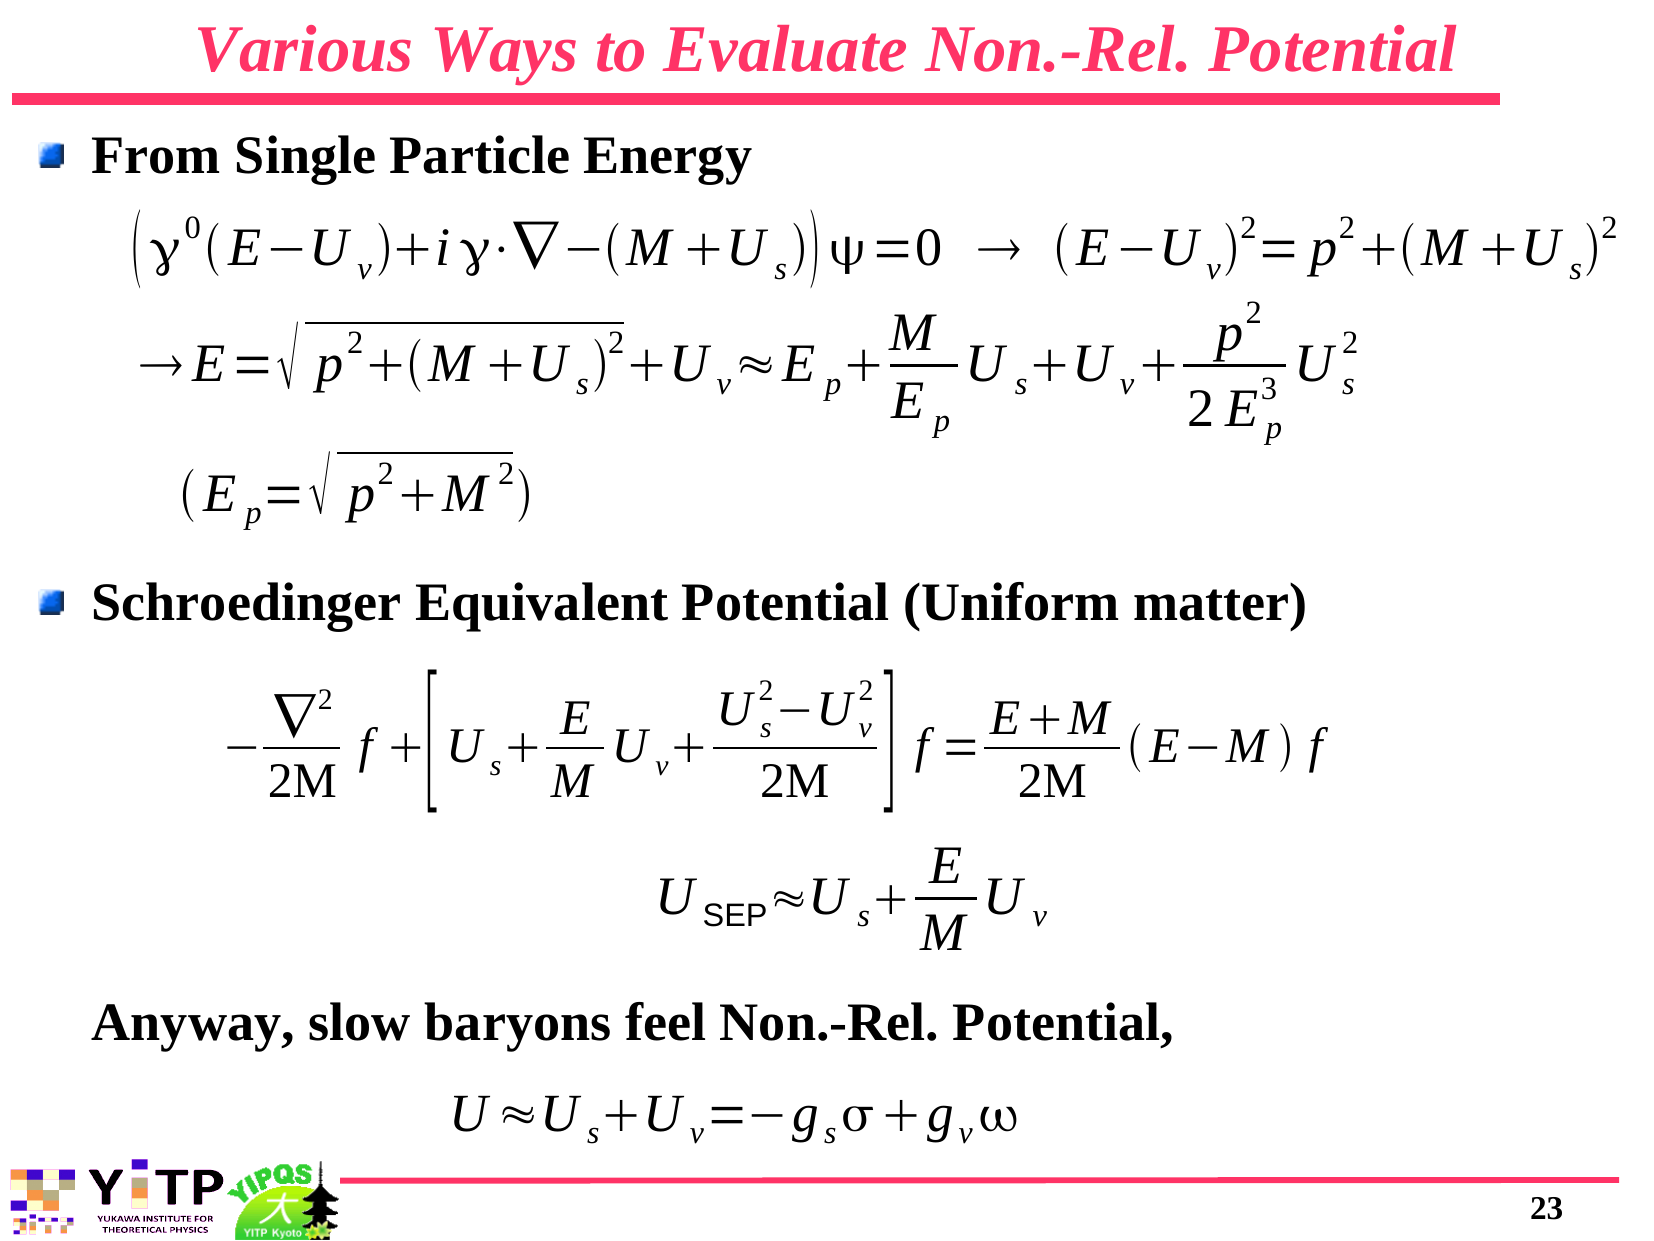

# Various Ways to Evaluate Non.-Rel. Potential
From Single Particle Energy
Schroedinger Equivalent Potential (Uniform matter)
Anyway, slow baryons feel Non.-Rel. Potential,